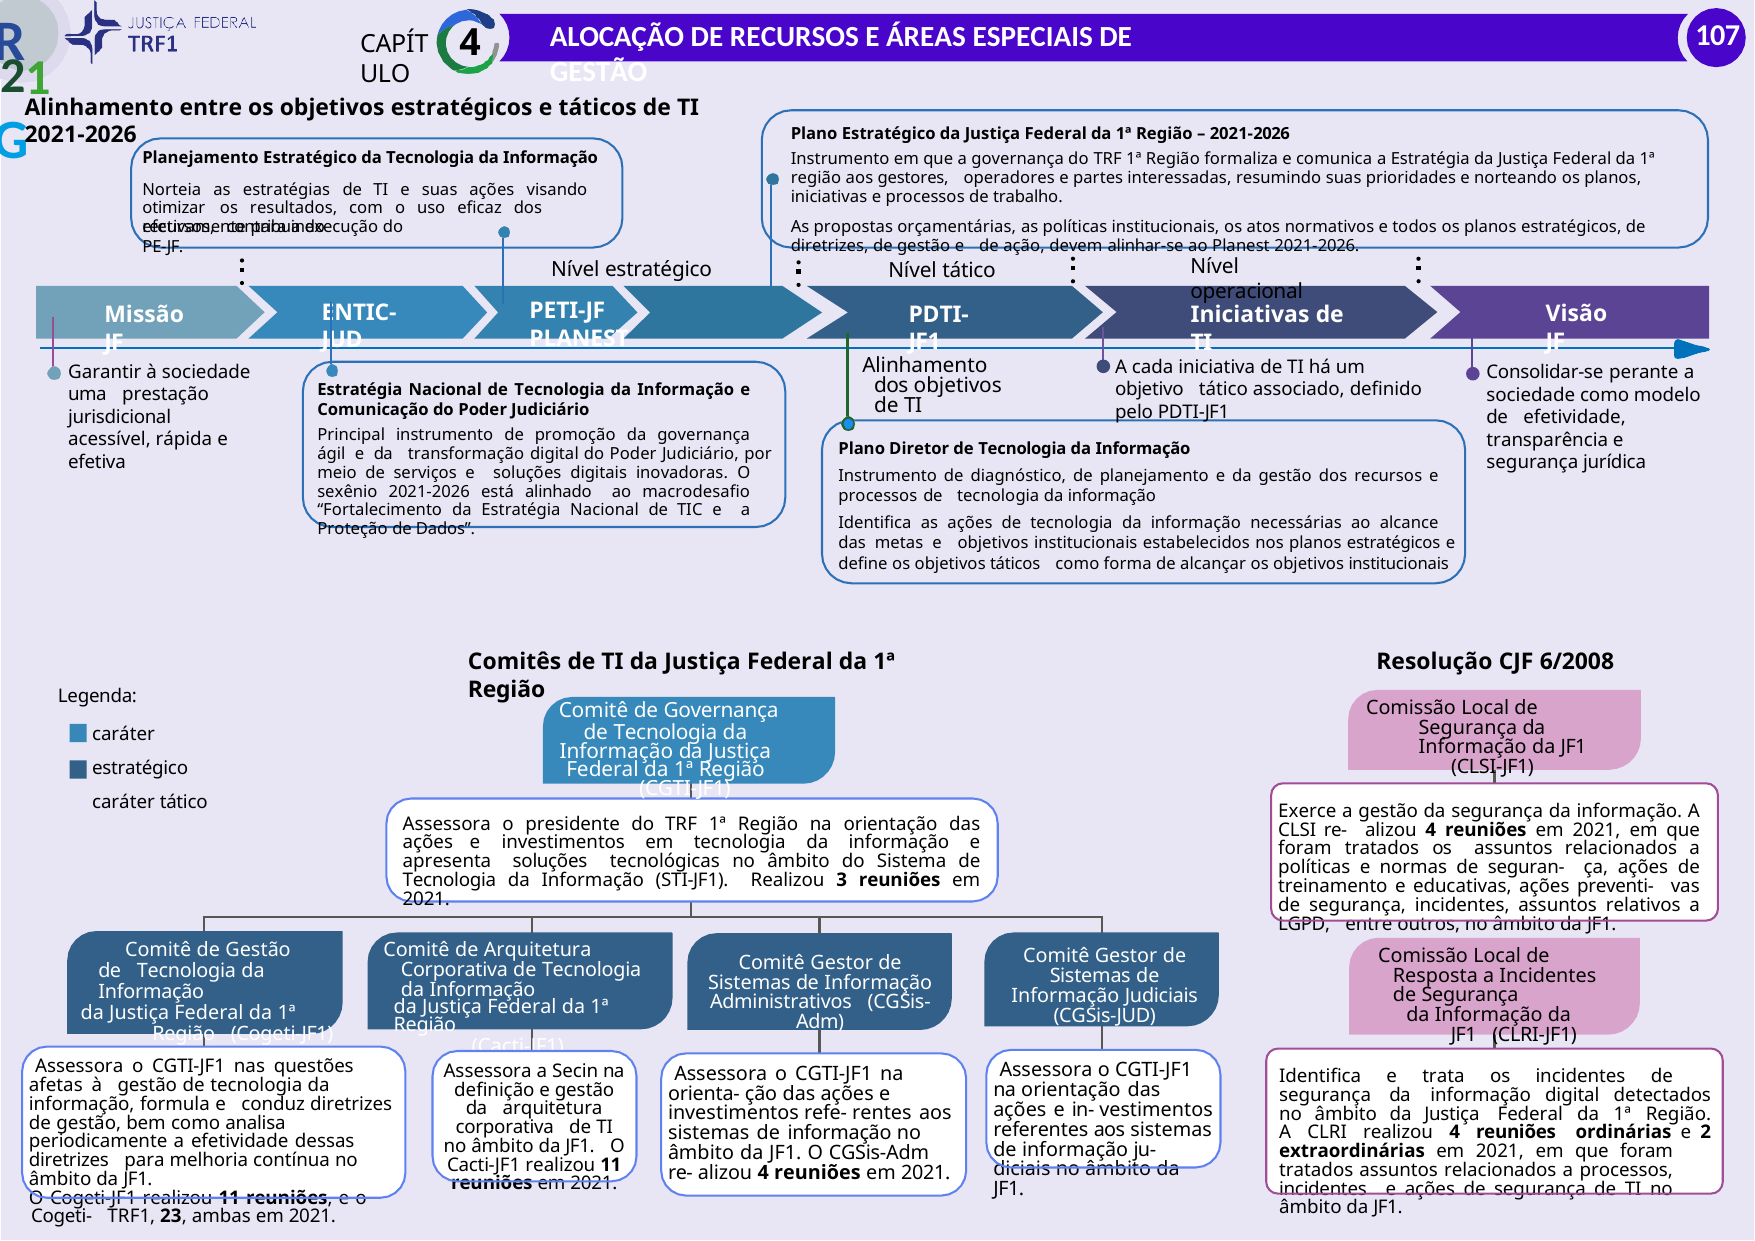

RG
107
21
ALOCAÇÃO DE RECURSOS E ÁREAS ESPECIAIS DE GESTÃO
4
CAPÍTULO
Alinhamento entre os objetivos estratégicos e táticos de TI 2021-2026
Plano Estratégico da Justiça Federal da 1ª Região – 2021-2026
Instrumento em que a governança do TRF 1ª Região formaliza e comunica a Estratégia da Justiça Federal da 1ª região aos gestores, operadores e partes interessadas, resumindo suas prioridades e norteando os planos, iniciativas e processos de trabalho.
As propostas orçamentárias, as políticas institucionais, os atos normativos e todos os planos estratégicos, de diretrizes, de gestão e de ação, devem alinhar-se ao Planest 2021-2026.
Planejamento Estratégico da Tecnologia da Informação
Norteia as estratégias de TI e suas ações visando otimizar os resultados, com o uso eficaz dos recursos, contribuindo
efetivamente para a execução do PE-JF.
Nível estratégico
PETI-JF	PLANEST
Nível operacional
Nível tático
PDTI-JF1
ENTIC-JUD
Visão JF
Missão JF
Iniciativas de TI
Alinhamento dos objetivos de TI
A cada iniciativa de TI há um objetivo tático associado, definido pelo PDTI-JF1
Garantir à sociedade uma prestação jurisdicional acessível, rápida e efetiva
Consolidar-se perante a sociedade como modelo de efetividade, transparência e segurança jurídica
Estratégia Nacional de Tecnologia da Informação e Comunicação do Poder Judiciário
Principal instrumento de promoção da governança ágil e da transformação digital do Poder Judiciário, por meio de serviços e soluções digitais inovadoras. O sexênio 2021-2026 está alinhado ao macrodesafio “Fortalecimento da Estratégia Nacional de TIC e a Proteção de Dados”.
Plano Diretor de Tecnologia da Informação
Instrumento de diagnóstico, de planejamento e da gestão dos recursos e processos de tecnologia da informação
Identifica as ações de tecnologia da informação necessárias ao alcance das metas e objetivos institucionais estabelecidos nos planos estratégicos e define os objetivos táticos como forma de alcançar os objetivos institucionais
Comitês de TI da Justiça Federal da 1ª Região
Resolução CJF 6/2008
Comissão Local de Segurança da Informação da JF1
(CLSI-JF1)
Legenda:
caráter estratégico caráter tático
Comitê de Governança
de Tecnologia da Informação da Justiça Federal da 1ª Região
(CGTI-JF1)
Exerce a gestão da segurança da informação. A CLSI re- alizou 4 reuniões em 2021, em que foram tratados os assuntos relacionados a políticas e normas de seguran- ça, ações de treinamento e educativas, ações preventi- vas de segurança, incidentes, assuntos relativos a LGPD, entre outros, no âmbito da JF1.
Assessora o presidente do TRF 1ª Região na orientação das ações e investimentos em tecnologia da informação e apresenta soluções tecnológicas no âmbito do Sistema de Tecnologia da Informação (STI-JF1). Realizou 3 reuniões em 2021.
Comitê de Gestão de Tecnologia da Informação
da Justiça Federal da 1ª Região (Cogeti-JF1)
Comitê de Arquitetura Corporativa de Tecnologia da Informação
da Justiça Federal da 1ª Região
(Cacti-JF1)
Comissão Local de Resposta a Incidentes de Segurança
da Informação da JF1 (CLRI-JF1)
Comitê Gestor de Sistemas de Informação Judiciais (CGSis-JUD)
Comitê Gestor de Sistemas de Informação Administrativos (CGSis-Adm)
Assessora o CGTI-JF1 nas questões afetas à gestão de tecnologia da informação, formula e conduz diretrizes de gestão, bem como analisa periodicamente a efetividade dessas diretrizes para melhoria contínua no âmbito da JF1.
O Cogeti-JF1 realizou 11 reuniões, e o Cogeti- TRF1, 23, ambas em 2021.
Assessora o CGTI-JF1 na orientação das ações e in- vestimentos referentes aos sistemas de informação ju- diciais no âmbito da JF1.
Assessora a Secin na definição e gestão da arquitetura corporativa de TI no âmbito da JF1. O Cacti-JF1 realizou 11 reuniões em 2021.
Assessora o CGTI-JF1 na orienta- ção das ações e investimentos refe- rentes aos sistemas de informação no âmbito da JF1. O CGSis-Adm re- alizou 4 reuniões em 2021.
Identifica e trata os incidentes de segurança da informação digital detectados no âmbito da Justiça Federal da 1ª Região. A CLRI realizou 4 reuniões ordinárias e 2 extraordinárias em 2021, em que foram tratados assuntos relacionados a processos, incidentes e ações de segurança de TI no âmbito da JF1.